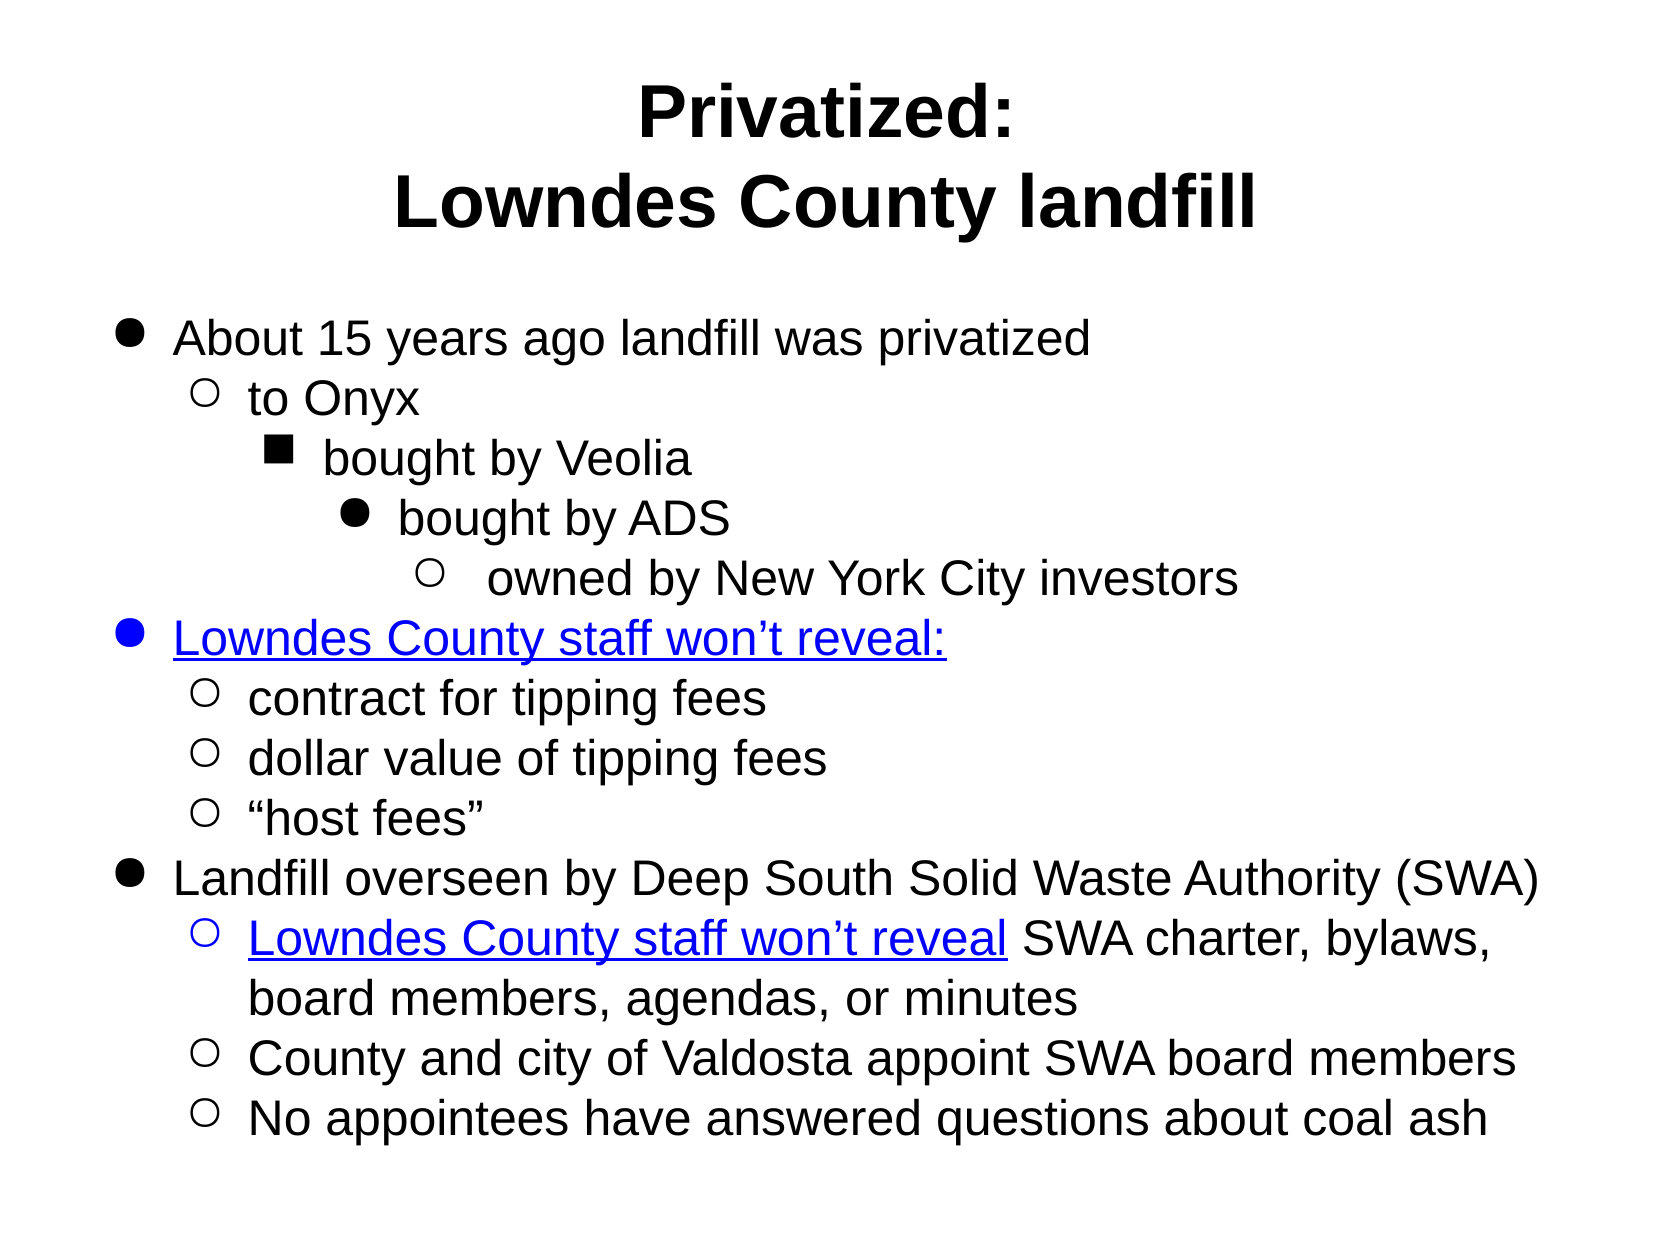

# Privatized: Lowndes County landfill
About 15 years ago landfill was privatized
to Onyx
bought by Veolia
bought by ADS
 owned by New York City investors
Lowndes County staff won’t reveal:
contract for tipping fees
dollar value of tipping fees
“host fees”
Landfill overseen by Deep South Solid Waste Authority (SWA)
Lowndes County staff won’t reveal SWA charter, bylaws, board members, agendas, or minutes
County and city of Valdosta appoint SWA board members
No appointees have answered questions about coal ash